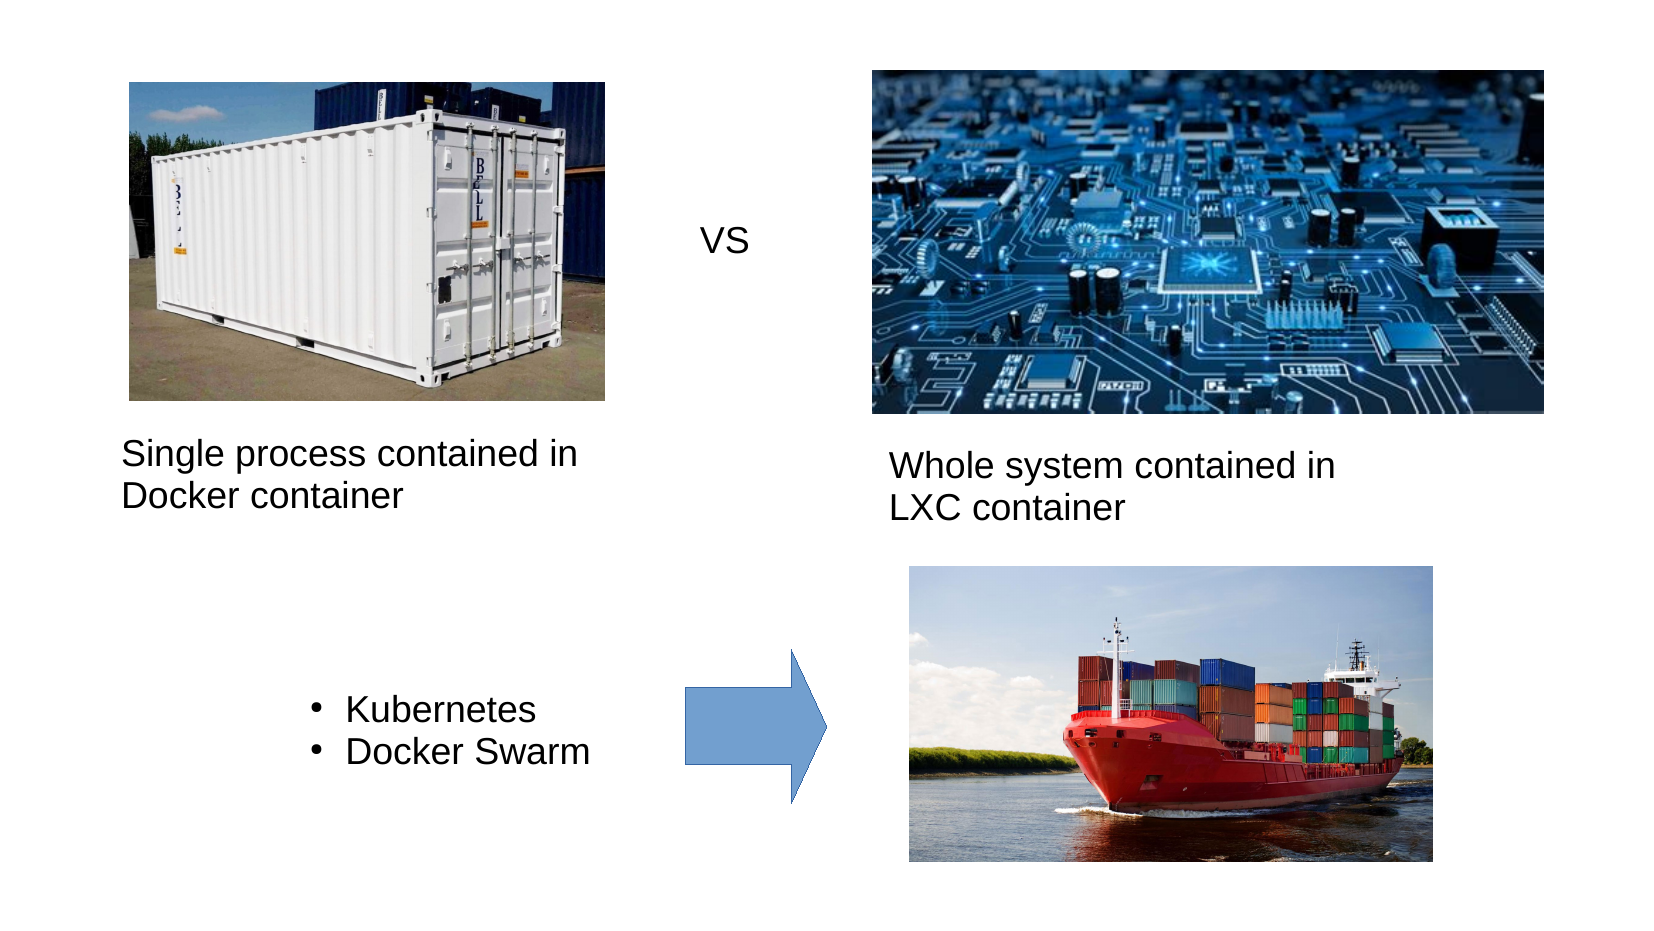

VS
Single process contained in
Docker container
Whole system contained in
LXC container
Kubernetes
Docker Swarm